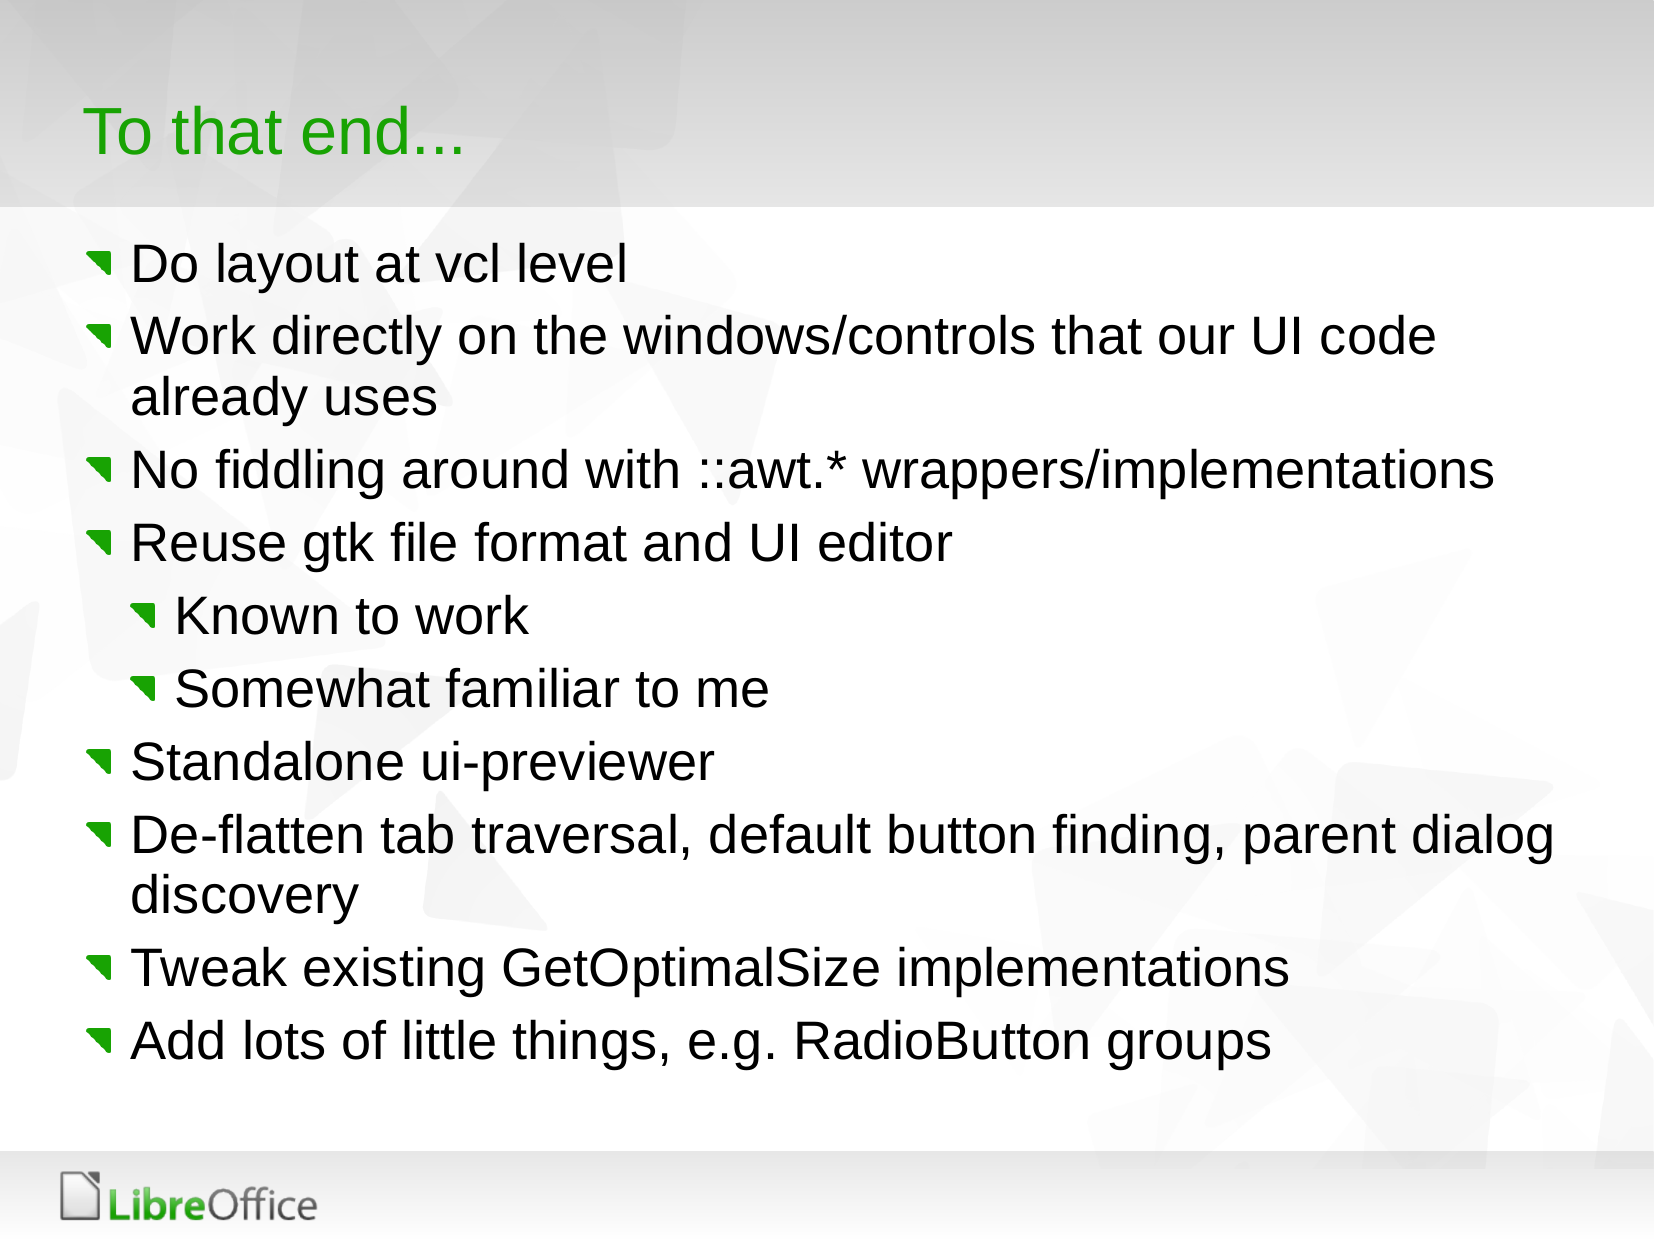

# To that end...
Do layout at vcl level
Work directly on the windows/controls that our UI code already uses
No fiddling around with ::awt.* wrappers/implementations
Reuse gtk file format and UI editor
Known to work
Somewhat familiar to me
Standalone ui-previewer
De-flatten tab traversal, default button finding, parent dialog discovery
Tweak existing GetOptimalSize implementations
Add lots of little things, e.g. RadioButton groups